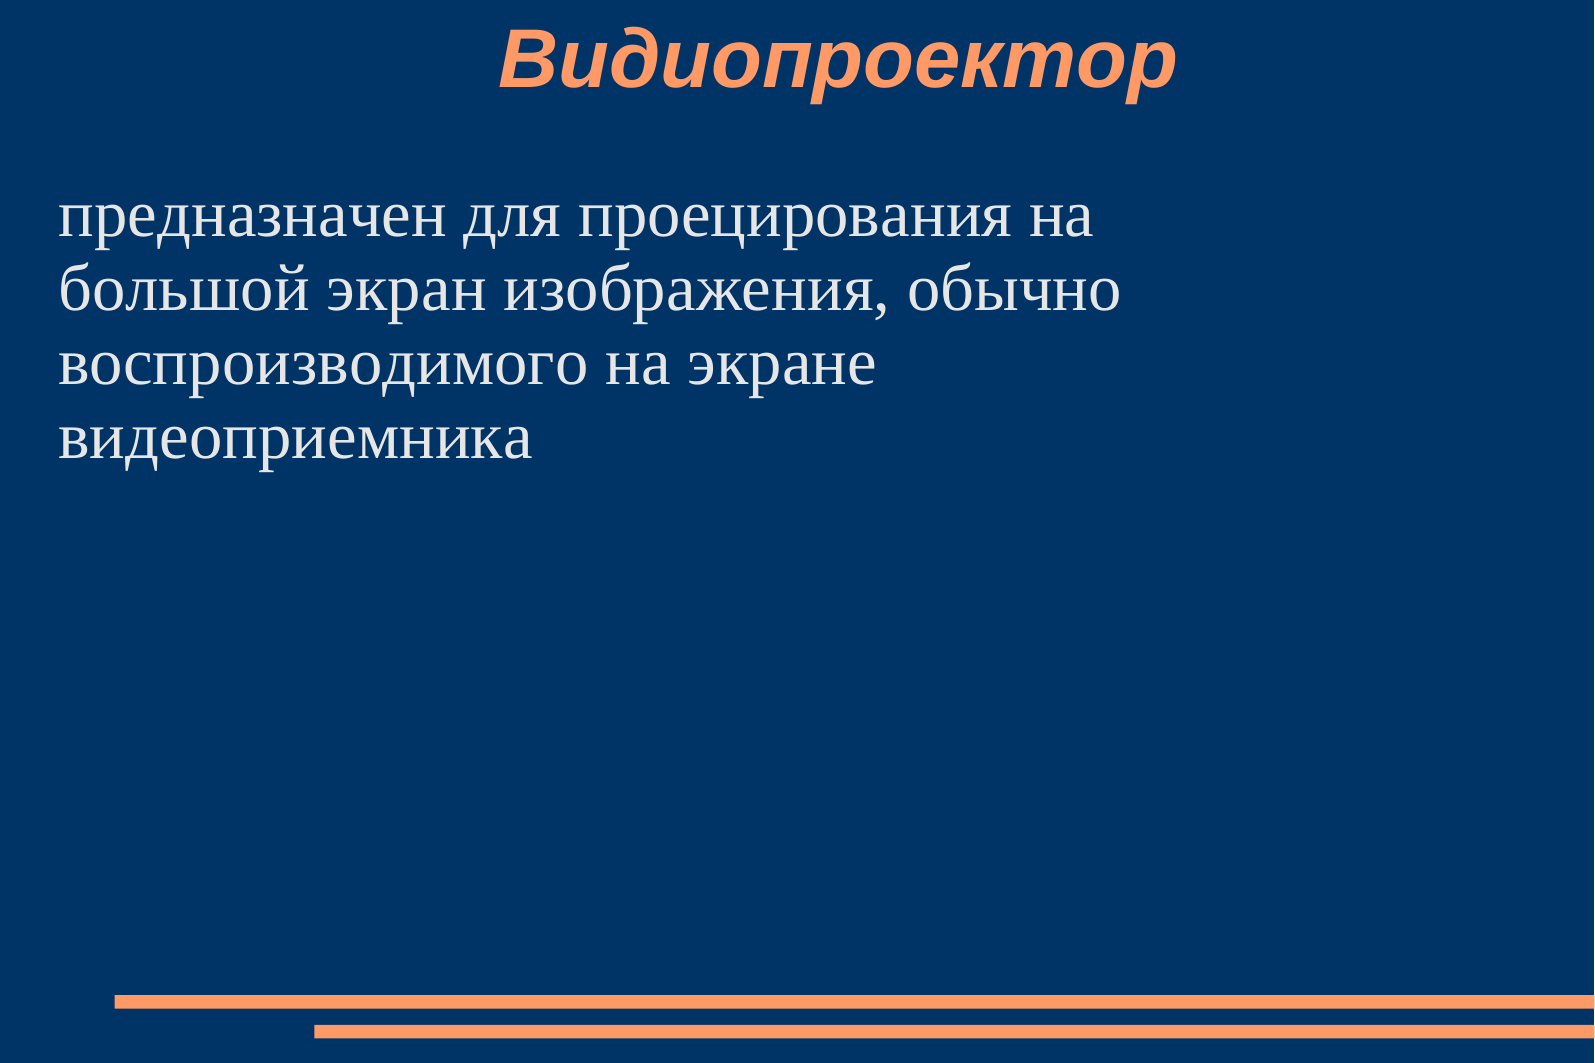

# Видиопроектор
предназначен для проецирования на большой экран изображения, обычно воспроизводимого на экране видеоприемника